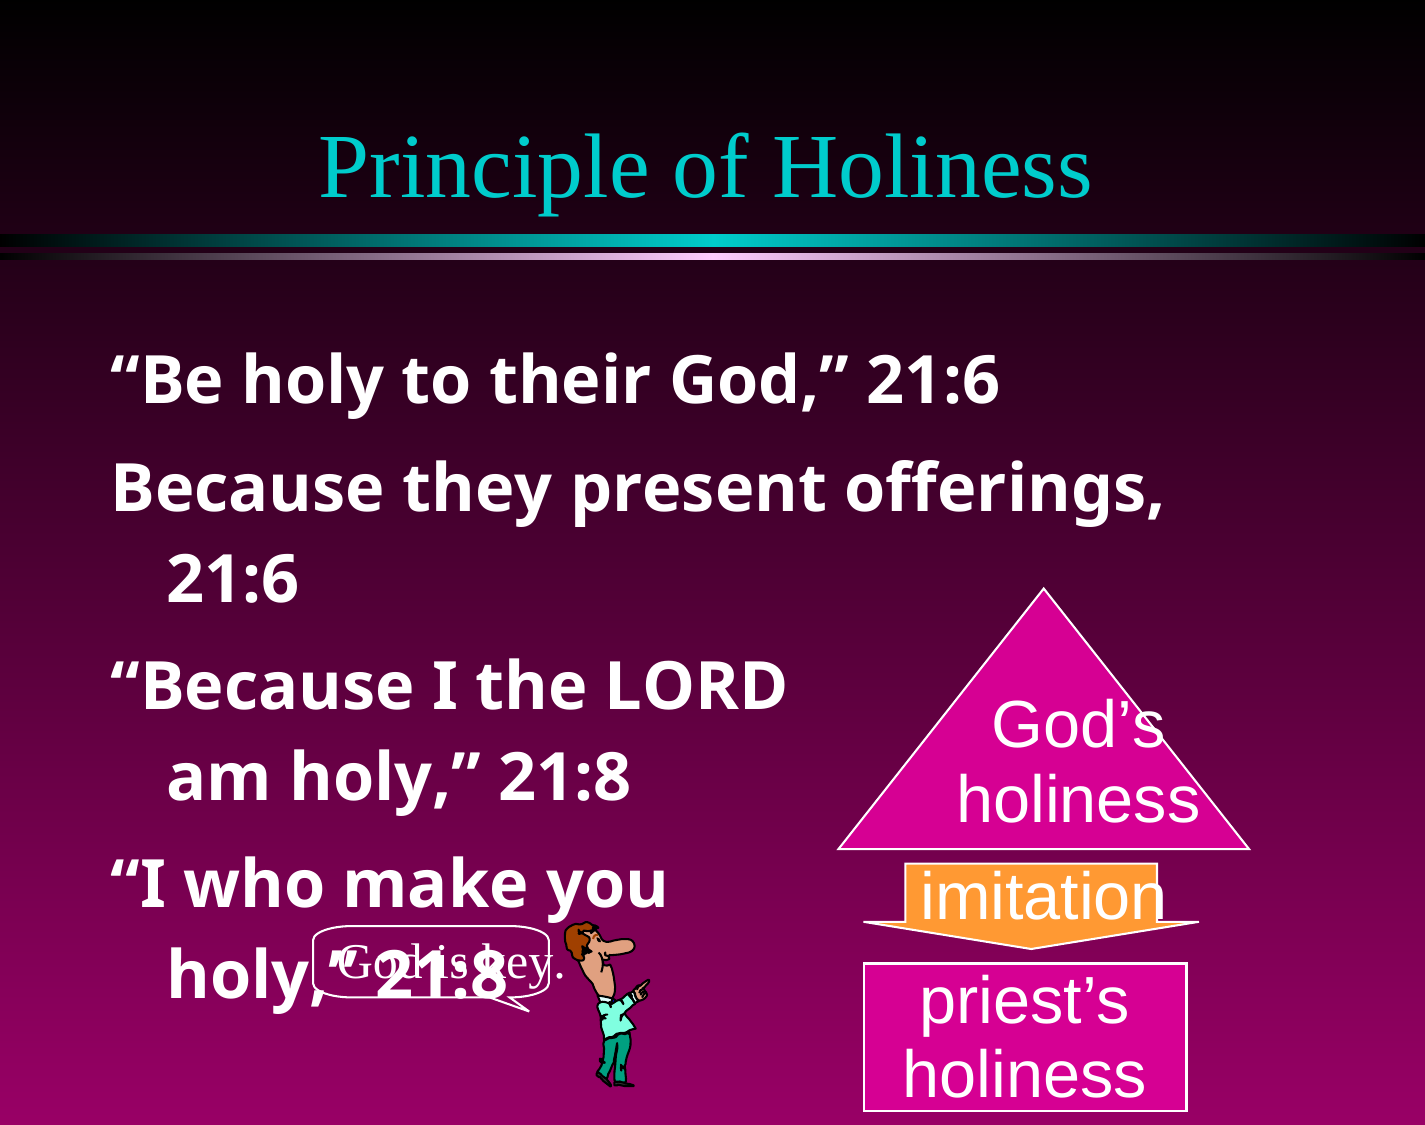

# Principle of Holiness
“Be holy to their God,” 21:6
Because they present offerings, 21:6
“Because I the LORD
am holy,” 21:8
“I who make you
holy,” 21:8
God’s
holiness
imitation
priest’s
holiness
God is key.